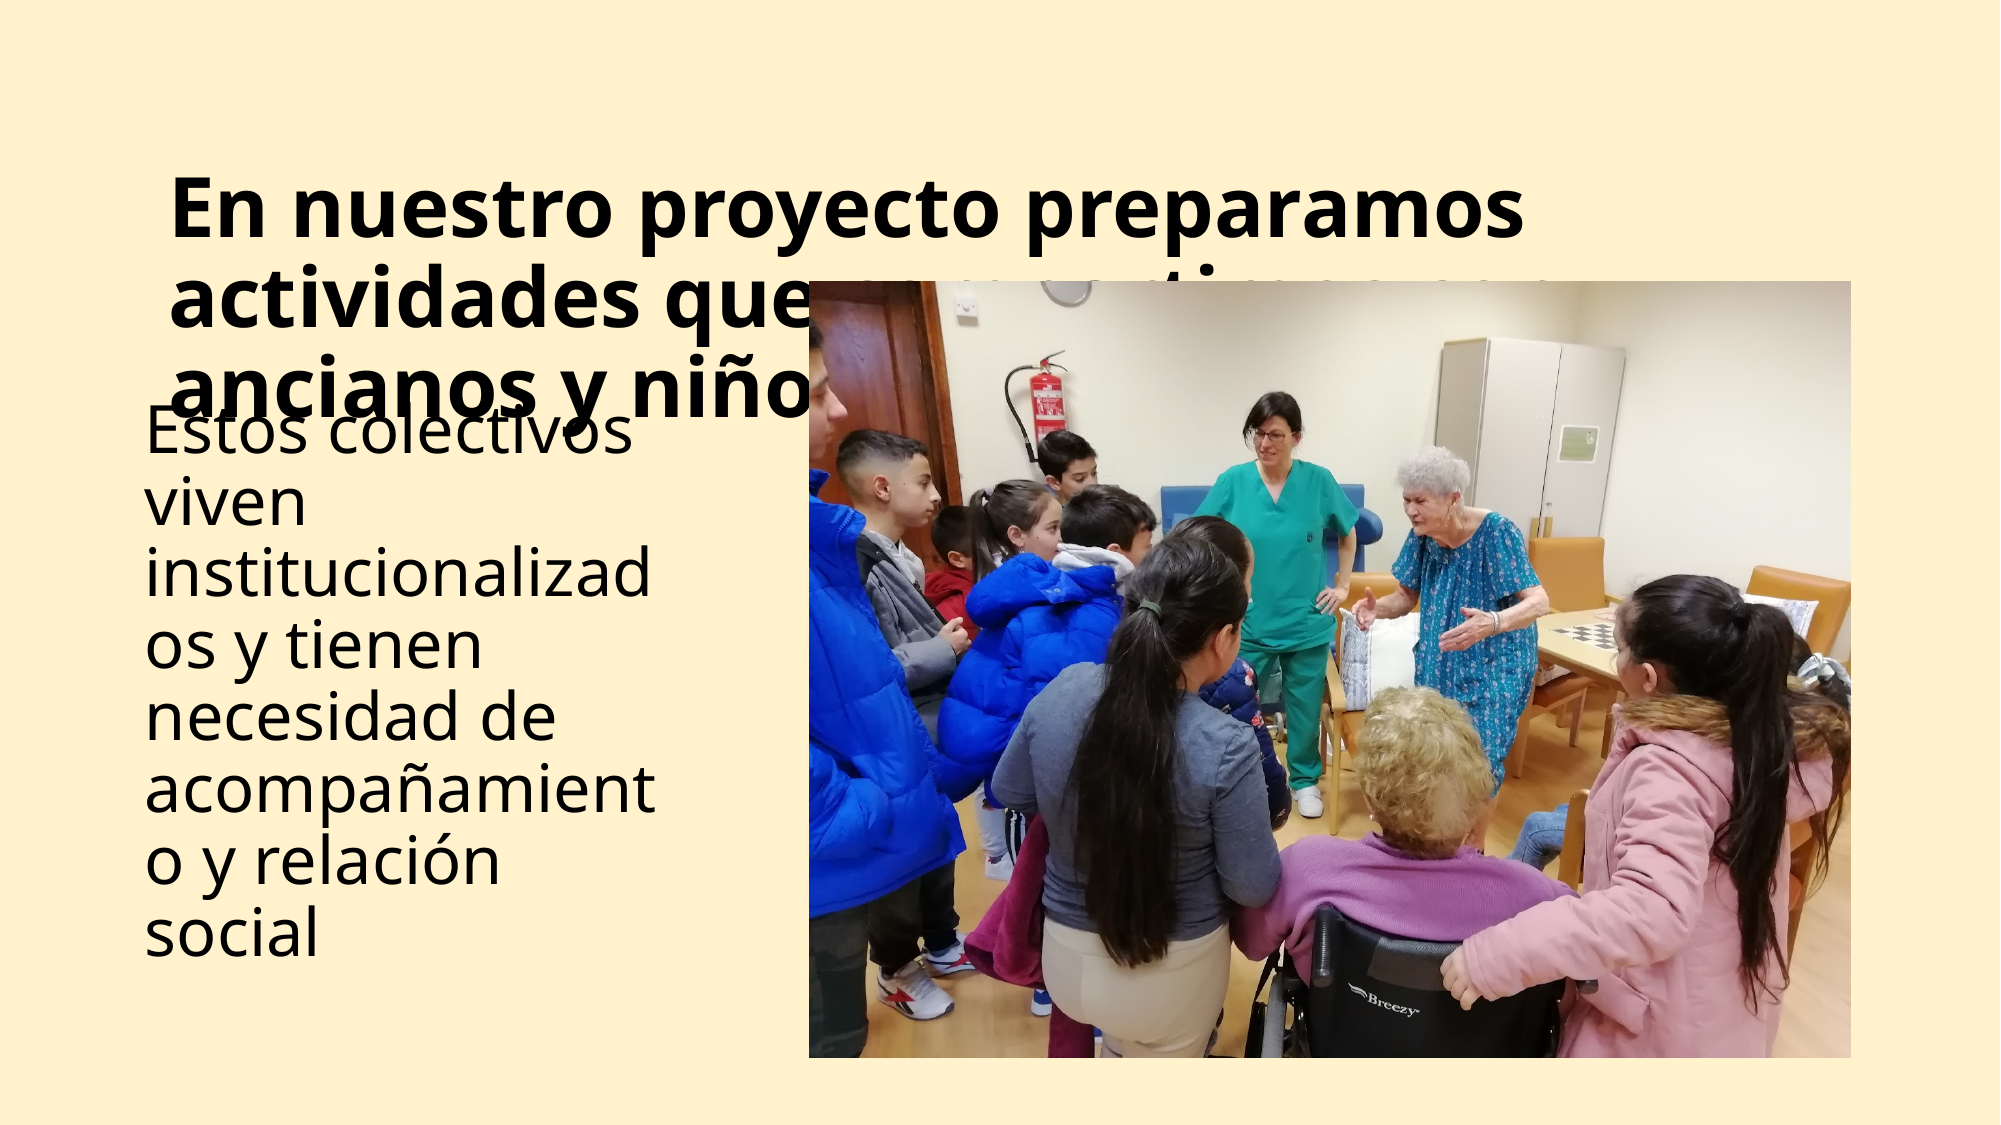

# En nuestro proyecto preparamos actividades que compartimos con ancianos y niños/as con discapacidad
Estos colectivos viven institucionalizados y tienen necesidad de acompañamiento y relación social